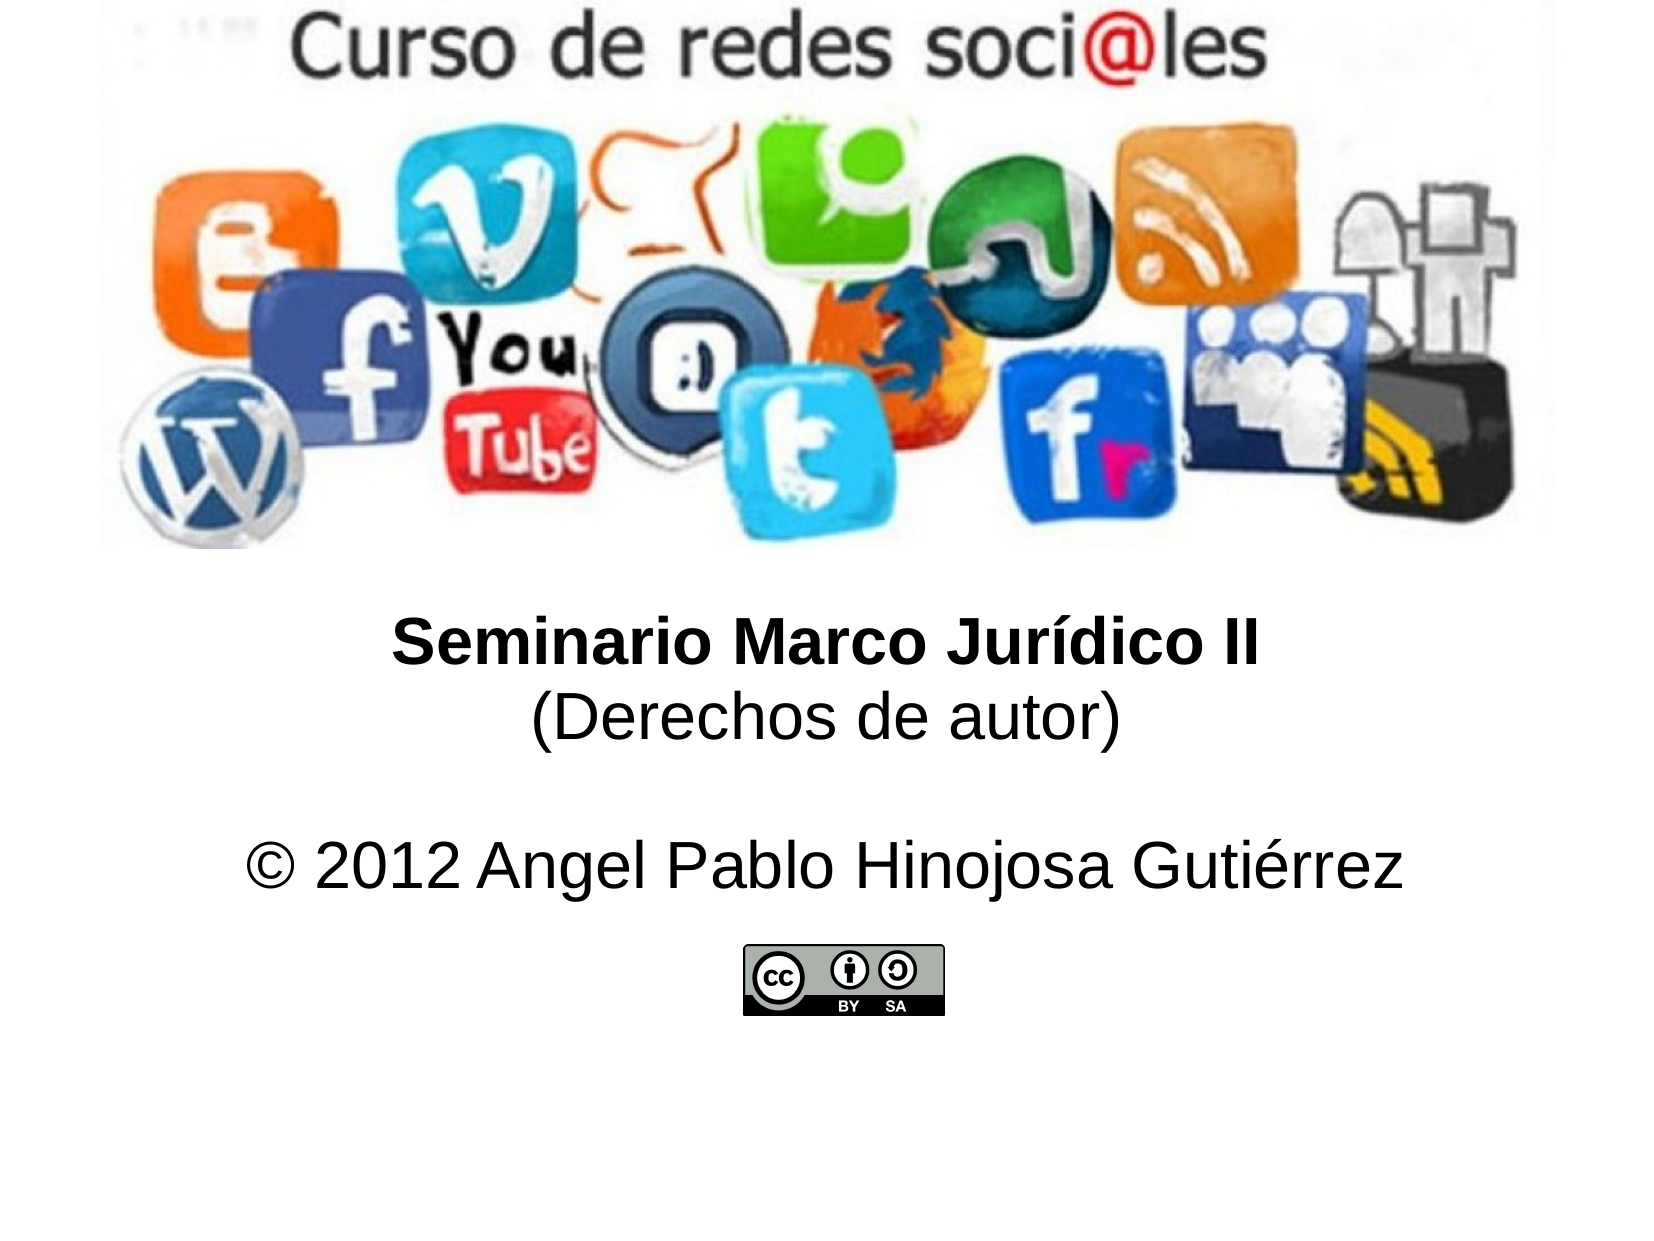

# Seminario Marco Jurídico II
(Derechos de autor)
© 2012 Angel Pablo Hinojosa Gutiérrez